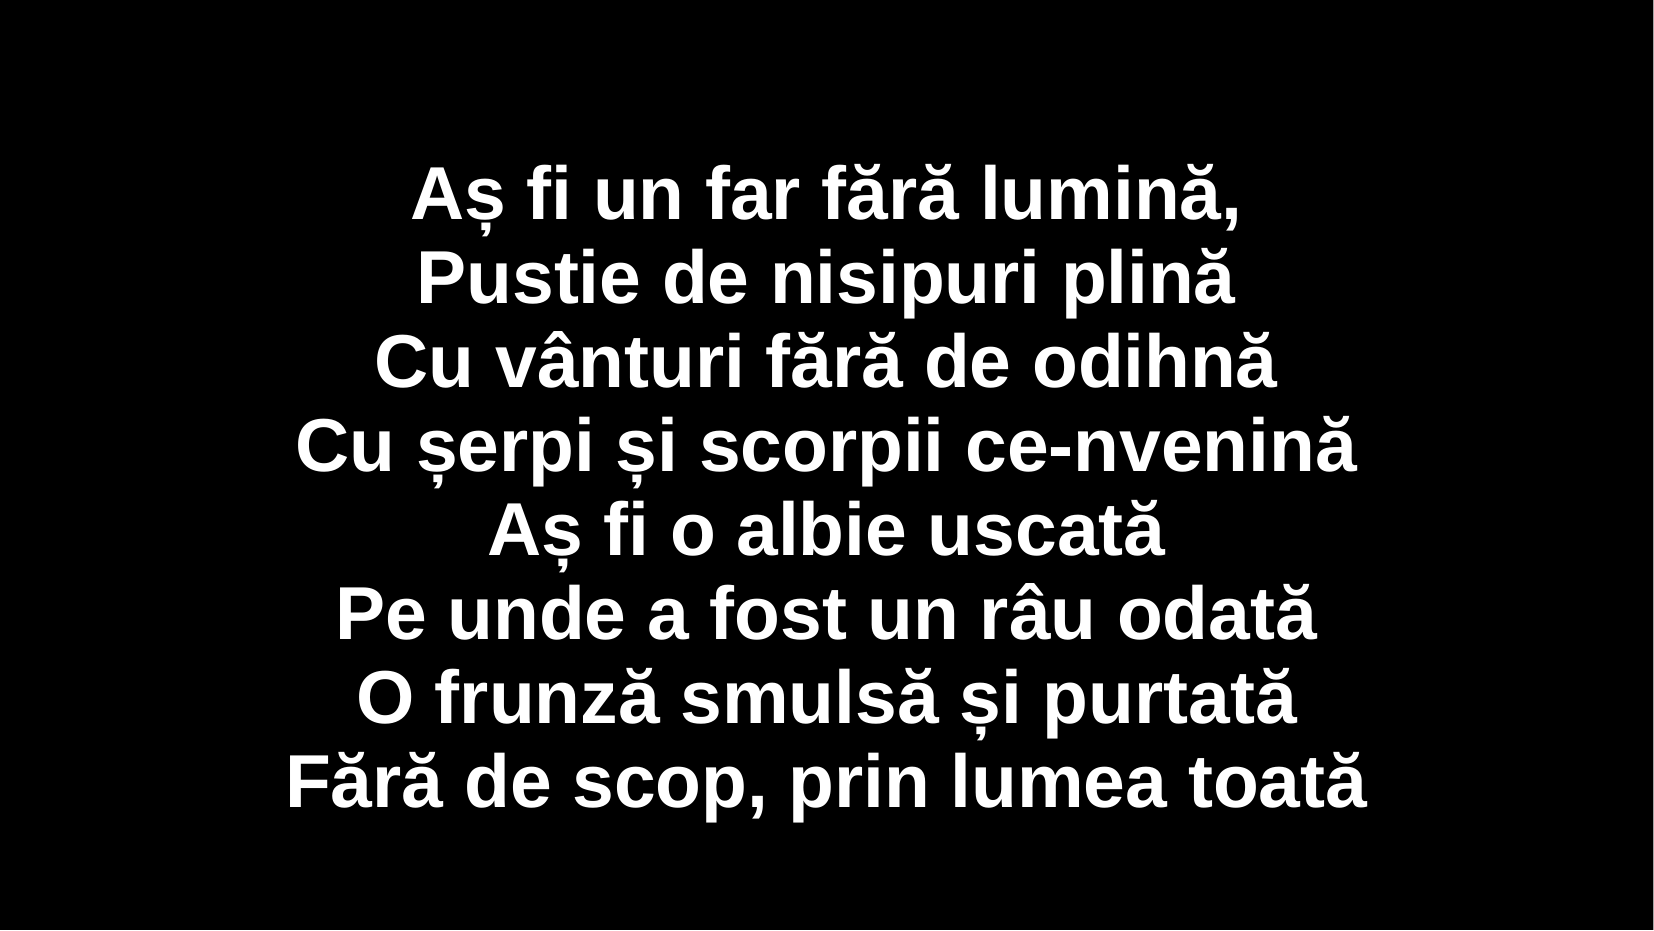

Aș fi un far fără lumină,
Pustie de nisipuri plină
Cu vânturi fără de odihnă
Cu șerpi și scorpii ce-nvenină
Aș fi o albie uscată
Pe unde a fost un râu odată
O frunză smulsă și purtată
Fără de scop, prin lumea toată